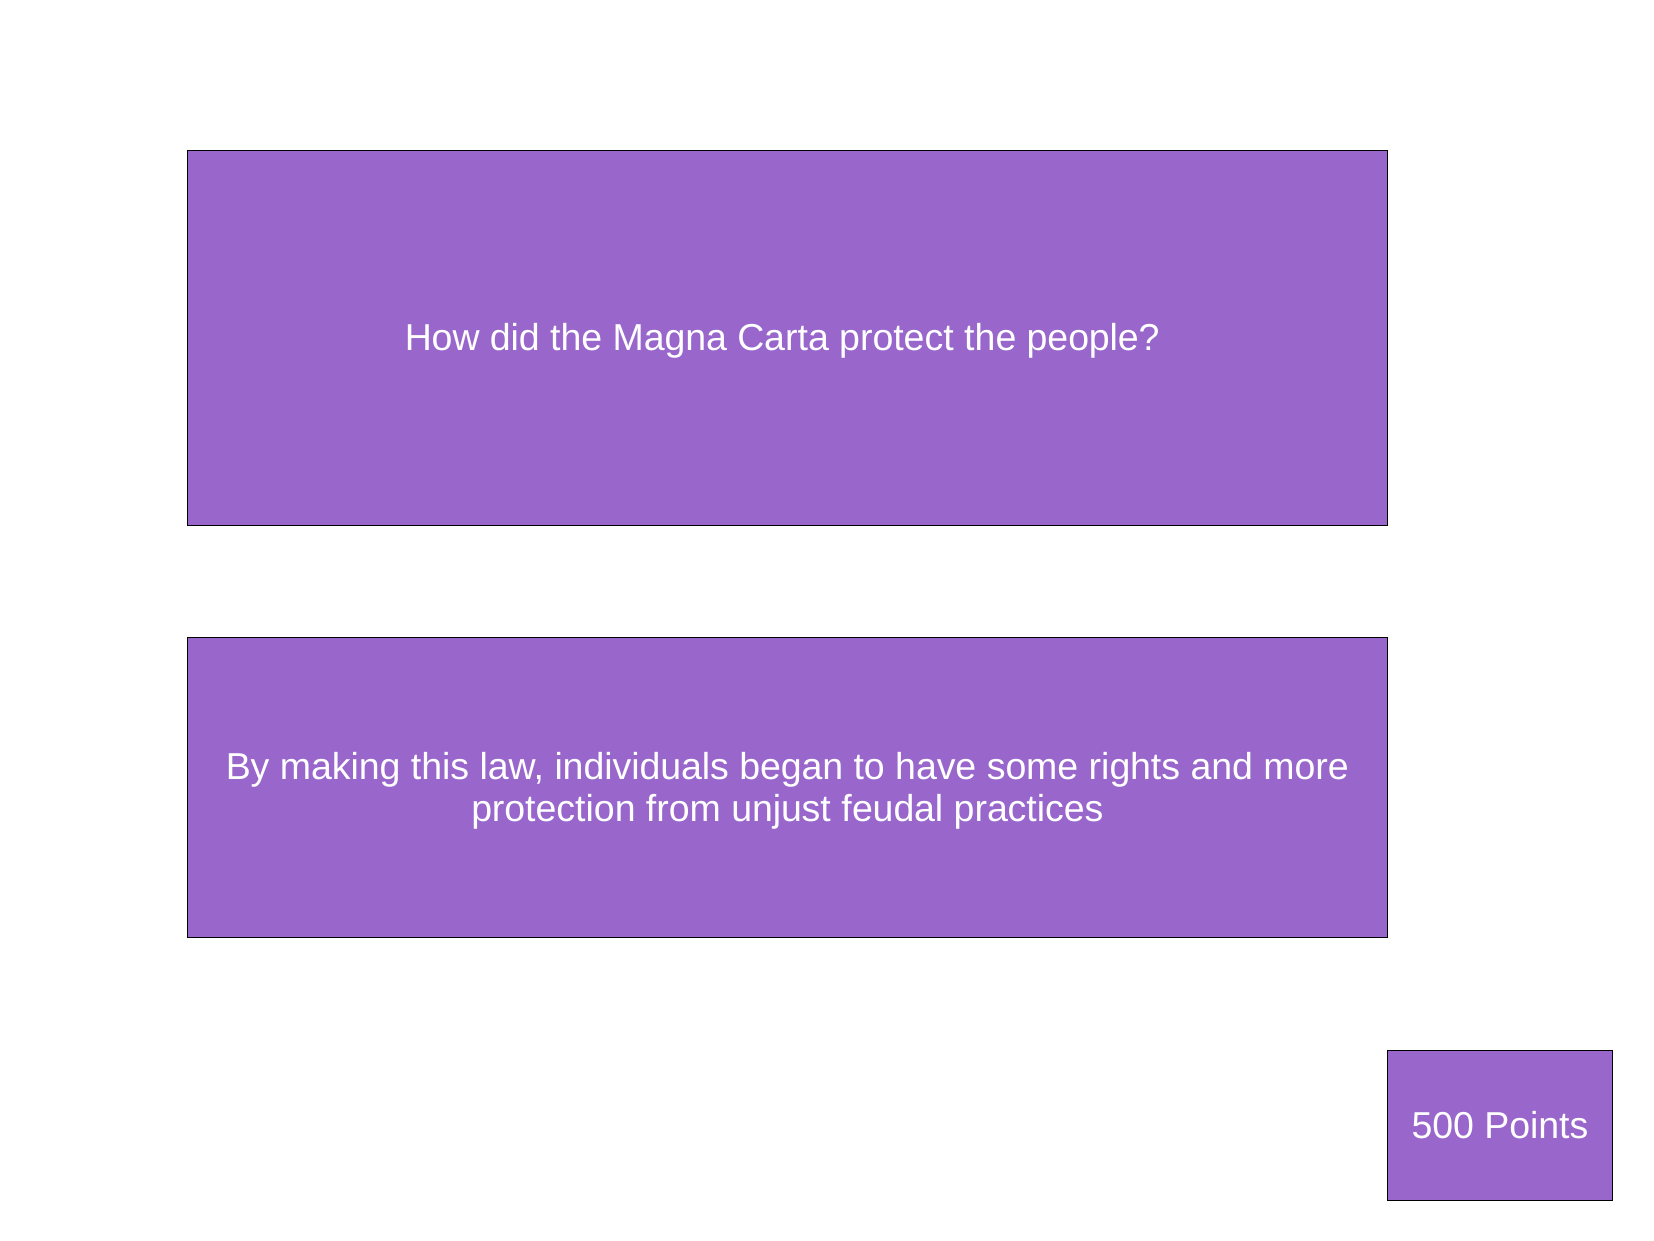

How did the Magna Carta protect the people?
By making this law, individuals began to have some rights and more protection from unjust feudal practices
500 Points